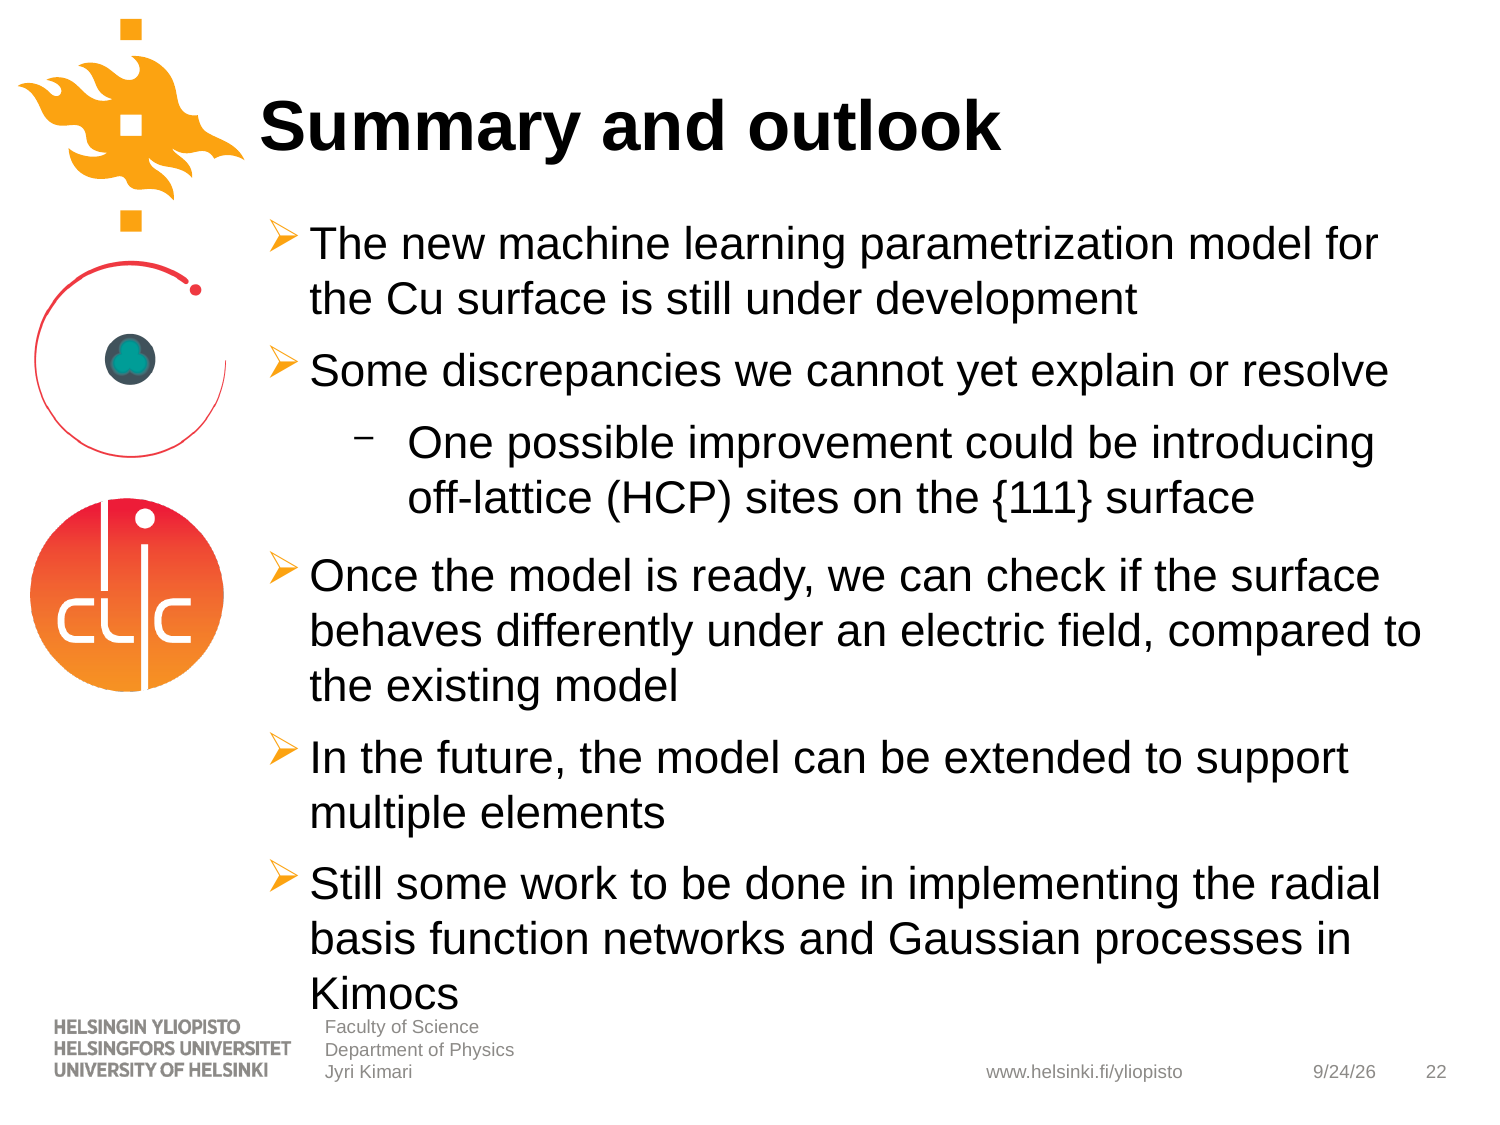

# Summary and outlook
The new machine learning parametrization model for the Cu surface is still under development
Some discrepancies we cannot yet explain or resolve
One possible improvement could be introducing off-lattice (HCP) sites on the {111} surface
Once the model is ready, we can check if the surface behaves differently under an electric field, compared to the existing model
In the future, the model can be extended to support multiple elements
Still some work to be done in implementing the radial basis function networks and Gaussian processes in Kimocs
Faculty of Science
Department of Physics
Jyri Kimari